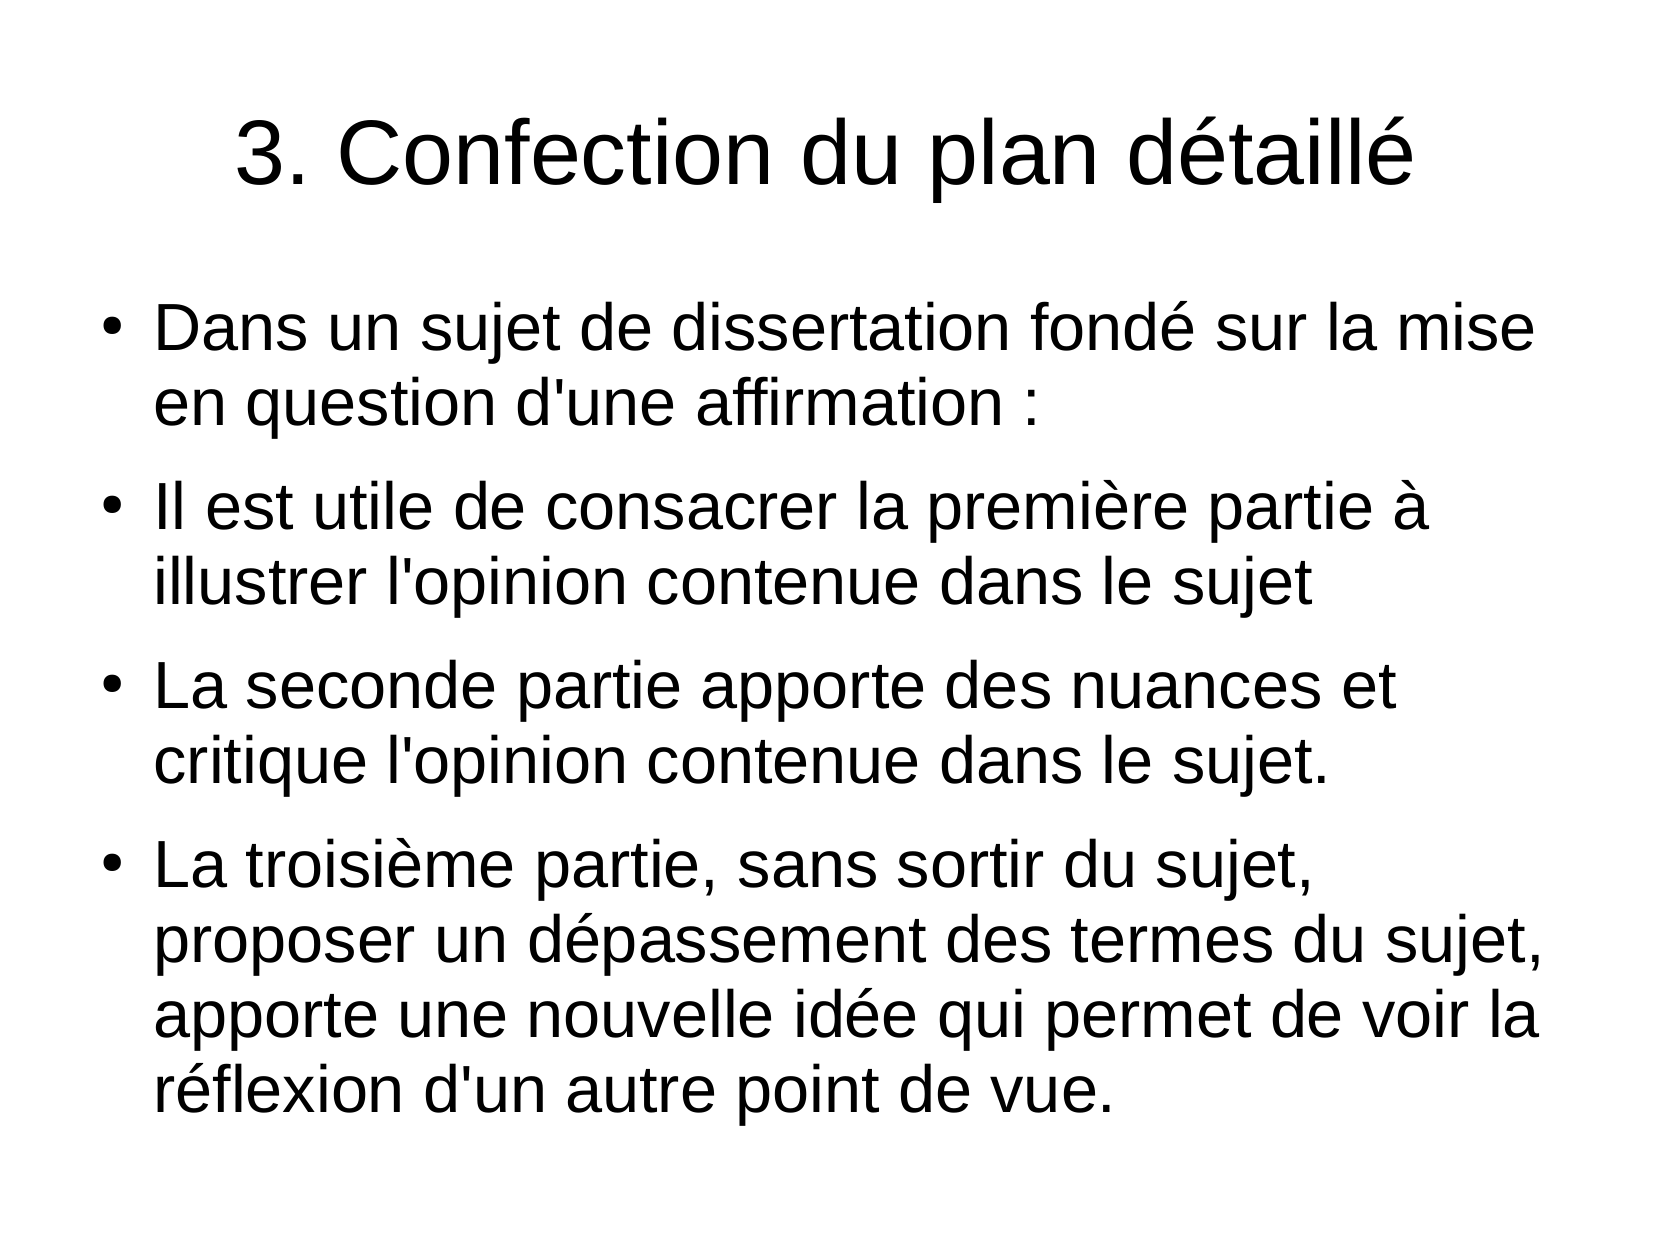

# 3. Confection du plan détaillé
Dans un sujet de dissertation fondé sur la mise en question d'une affirmation :
Il est utile de consacrer la première partie à illustrer l'opinion contenue dans le sujet
La seconde partie apporte des nuances et critique l'opinion contenue dans le sujet.
La troisième partie, sans sortir du sujet, proposer un dépassement des termes du sujet, apporte une nouvelle idée qui permet de voir la réflexion d'un autre point de vue.